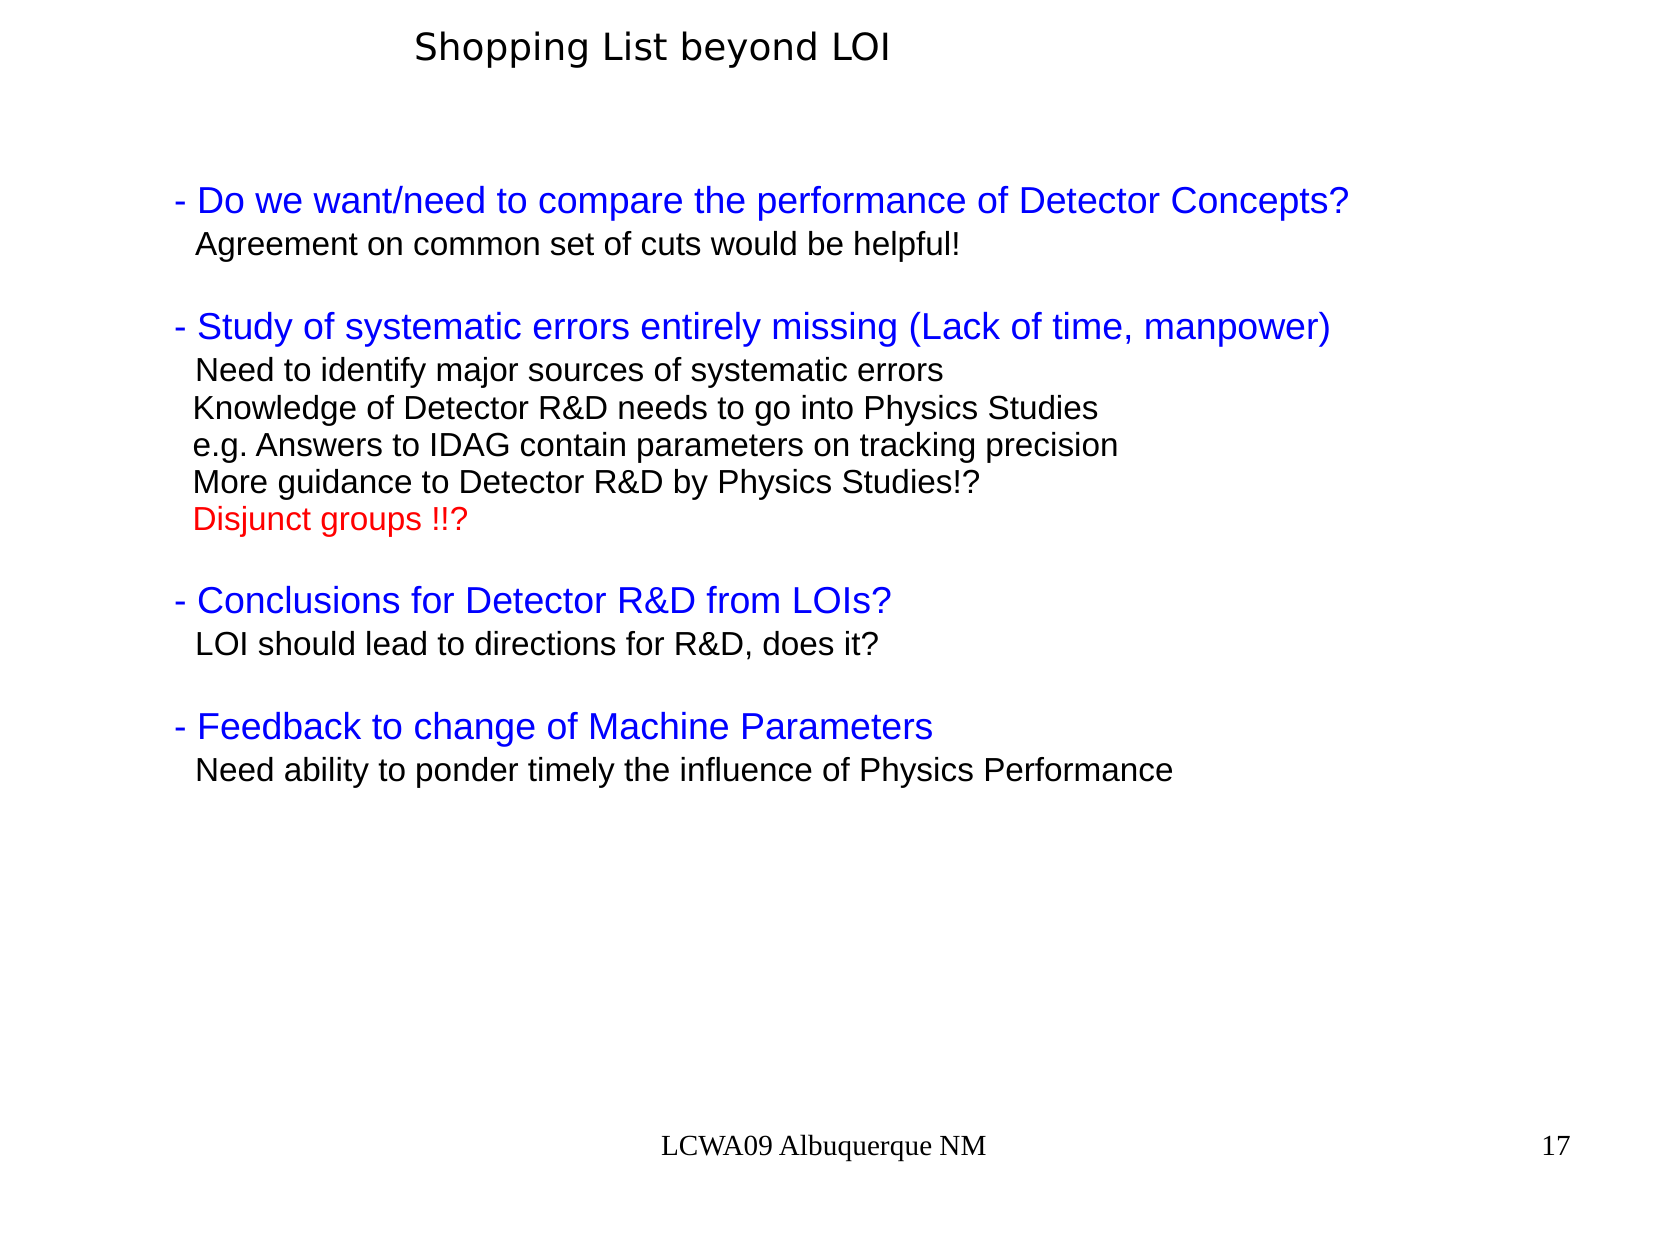

Shopping List beyond LOI
- Do we want/need to compare the performance of Detector Concepts?
 Agreement on common set of cuts would be helpful!
- Study of systematic errors entirely missing (Lack of time, manpower)
 Need to identify major sources of systematic errors
 Knowledge of Detector R&D needs to go into Physics Studies
 e.g. Answers to IDAG contain parameters on tracking precision
 More guidance to Detector R&D by Physics Studies!?
 Disjunct groups !!?
- Conclusions for Detector R&D from LOIs?
 LOI should lead to directions for R&D, does it?
- Feedback to change of Machine Parameters
 Need ability to ponder timely the influence of Physics Performance
LCWA09 albuquerque NM
17